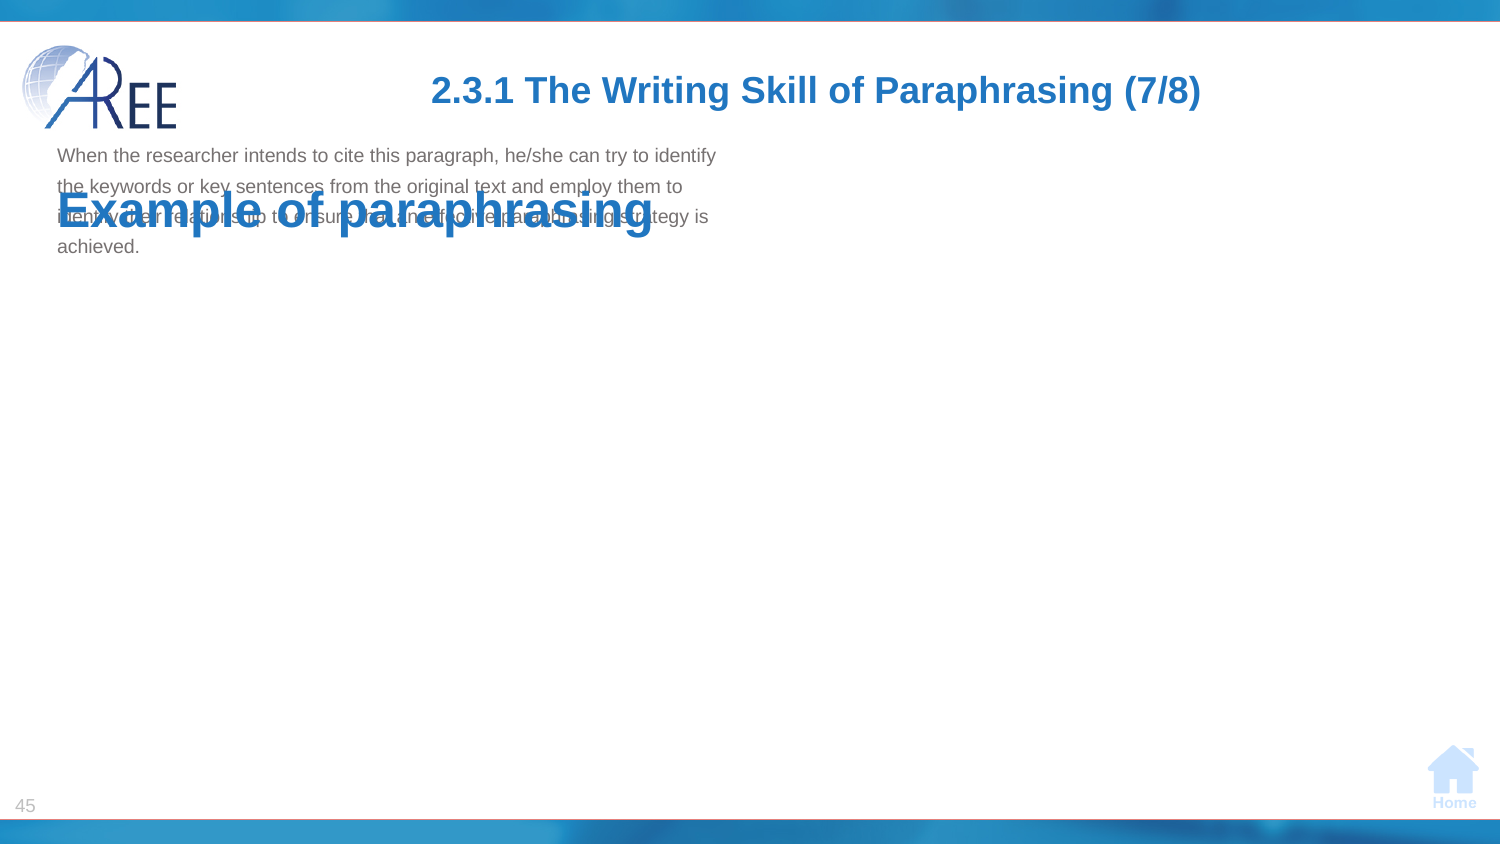

# 2.3.1 The Writing Skill of Paraphrasing (7/8)
When the researcher intends to cite this paragraph, he/she can try to identify the keywords or key sentences from the original text and employ them to identify their relationship to ensure that an effective paraphrasing strategy is achieved.
Example of paraphrasing
45